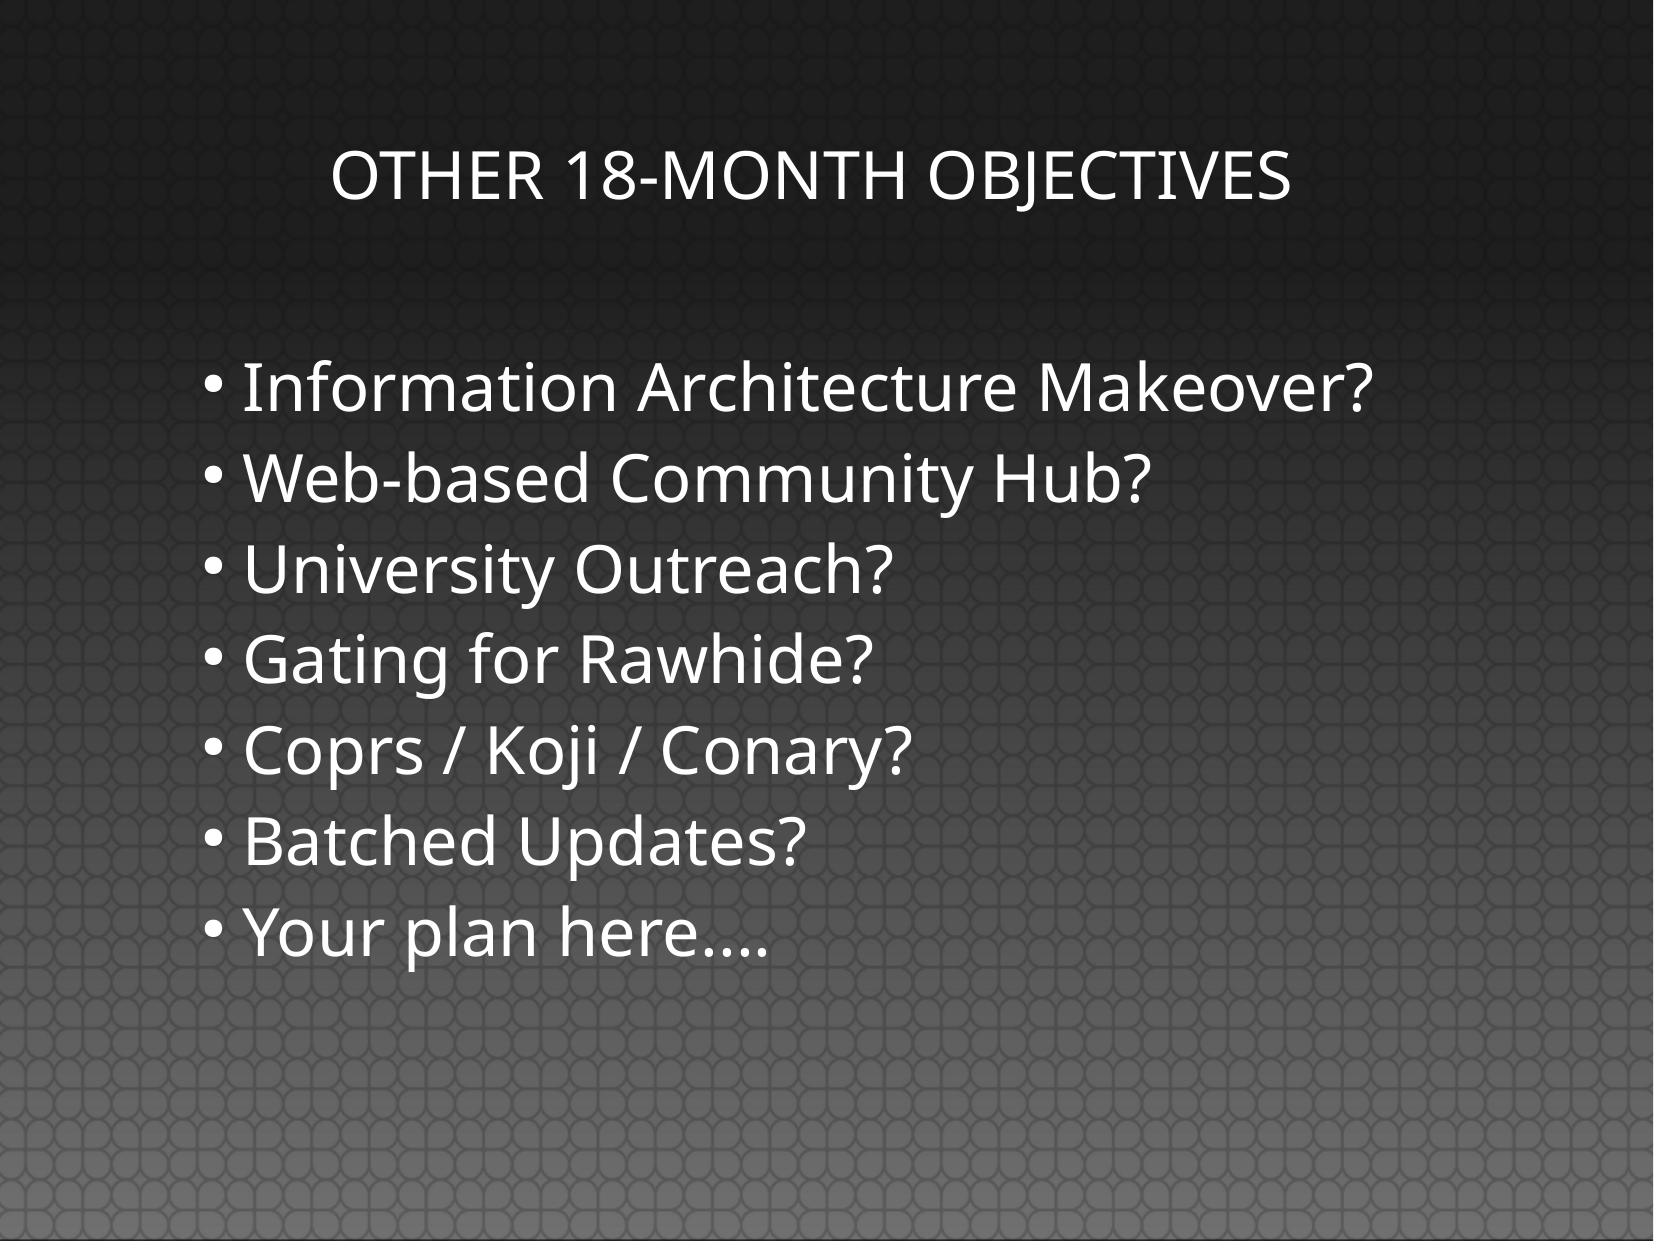

OTHER 18-MONTH OBJECTIVES
 Information Architecture Makeover?
 Web-based Community Hub?
 University Outreach?
 Gating for Rawhide?
 Coprs / Koji / Conary?
 Batched Updates?
 Your plan here....
#